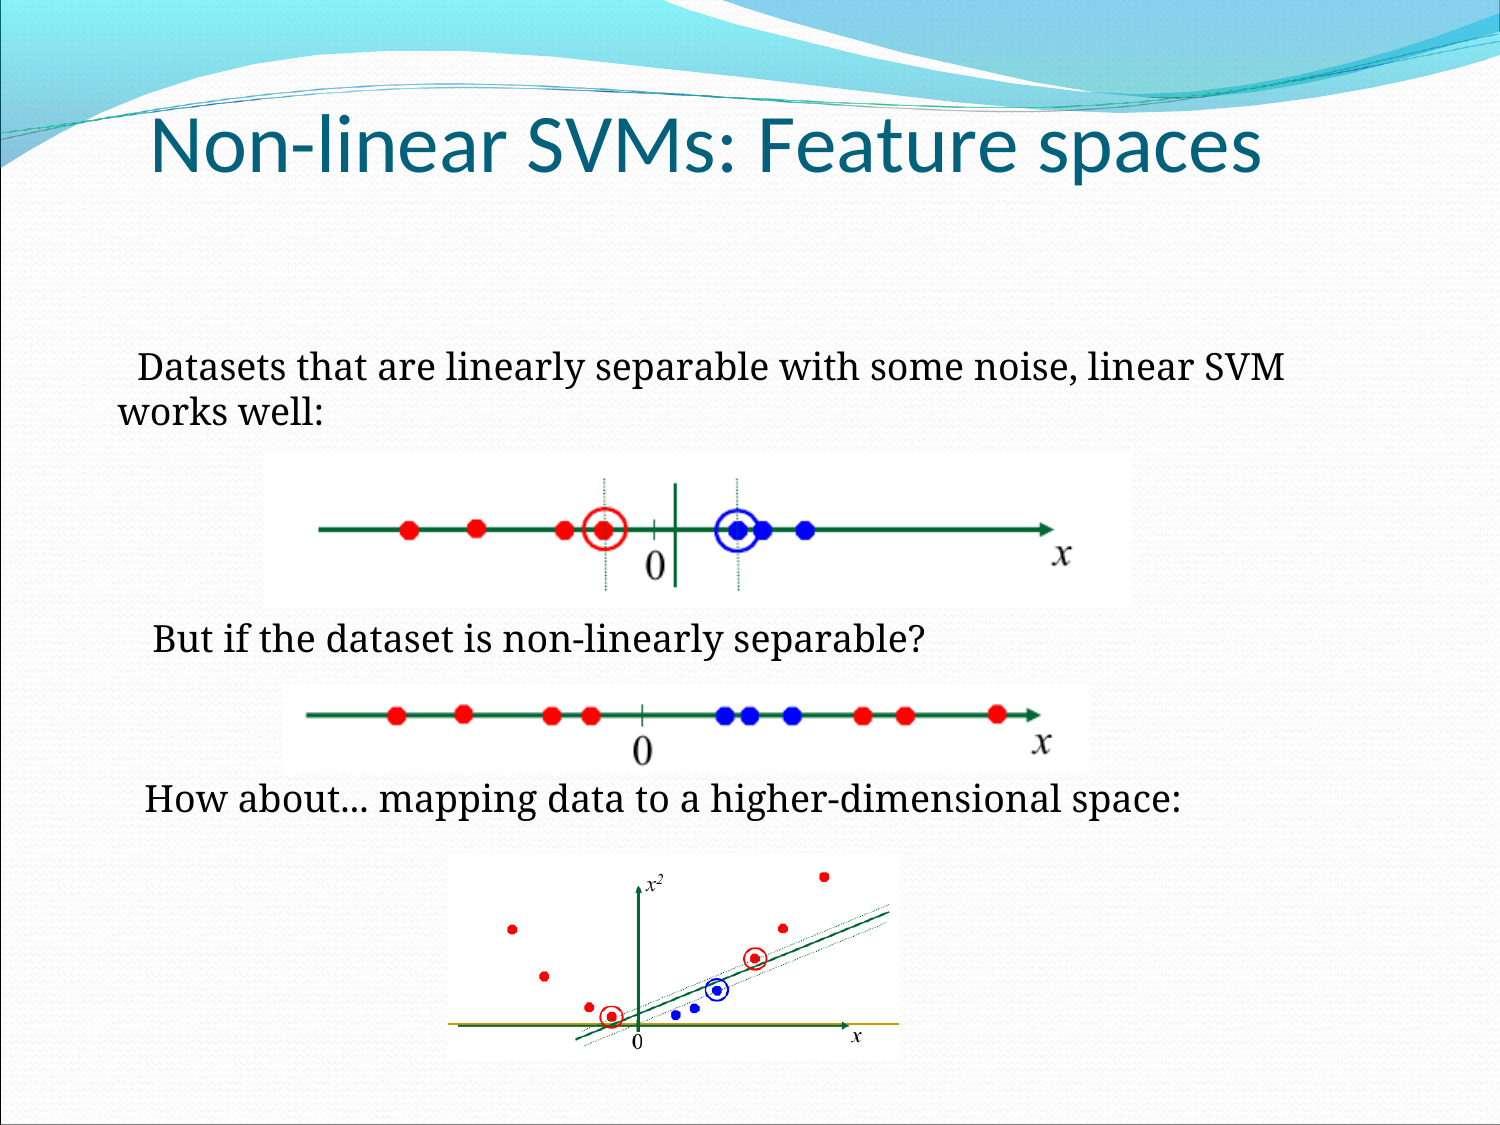

Non-linear SVMs: Feature spaces
 Datasets that are linearly separable with some noise, linear SVM works well:
 But if the dataset is non-linearly separable?
 How about... mapping data to a higher-dimensional space: